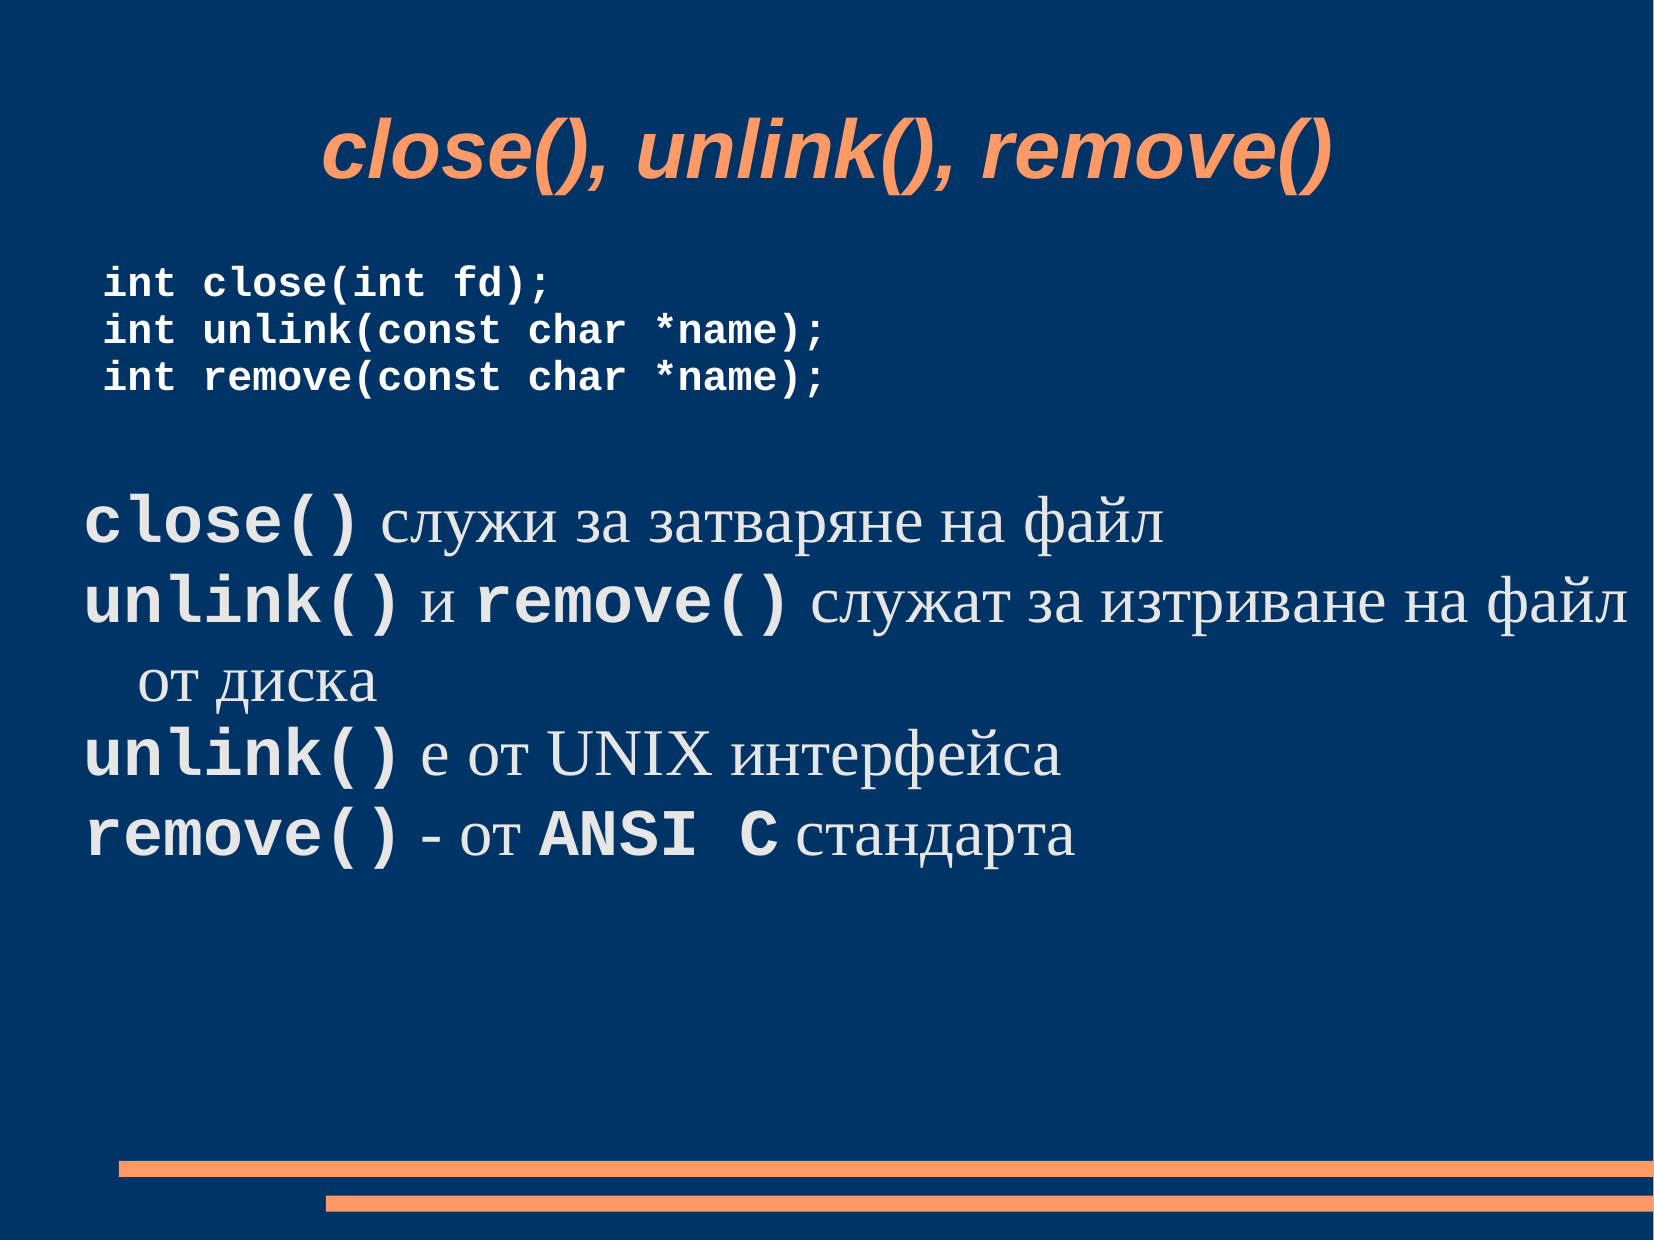

# close(), unlink(), remove()
int close(int fd);
int unlink(const char *name);
int remove(const char *name);
close() служи за затваряне на файл
unlink() и remove() служат за изтриване на файл от диска
unlink() е от UNIX интерфейса
remove() - от ANSI C стандарта